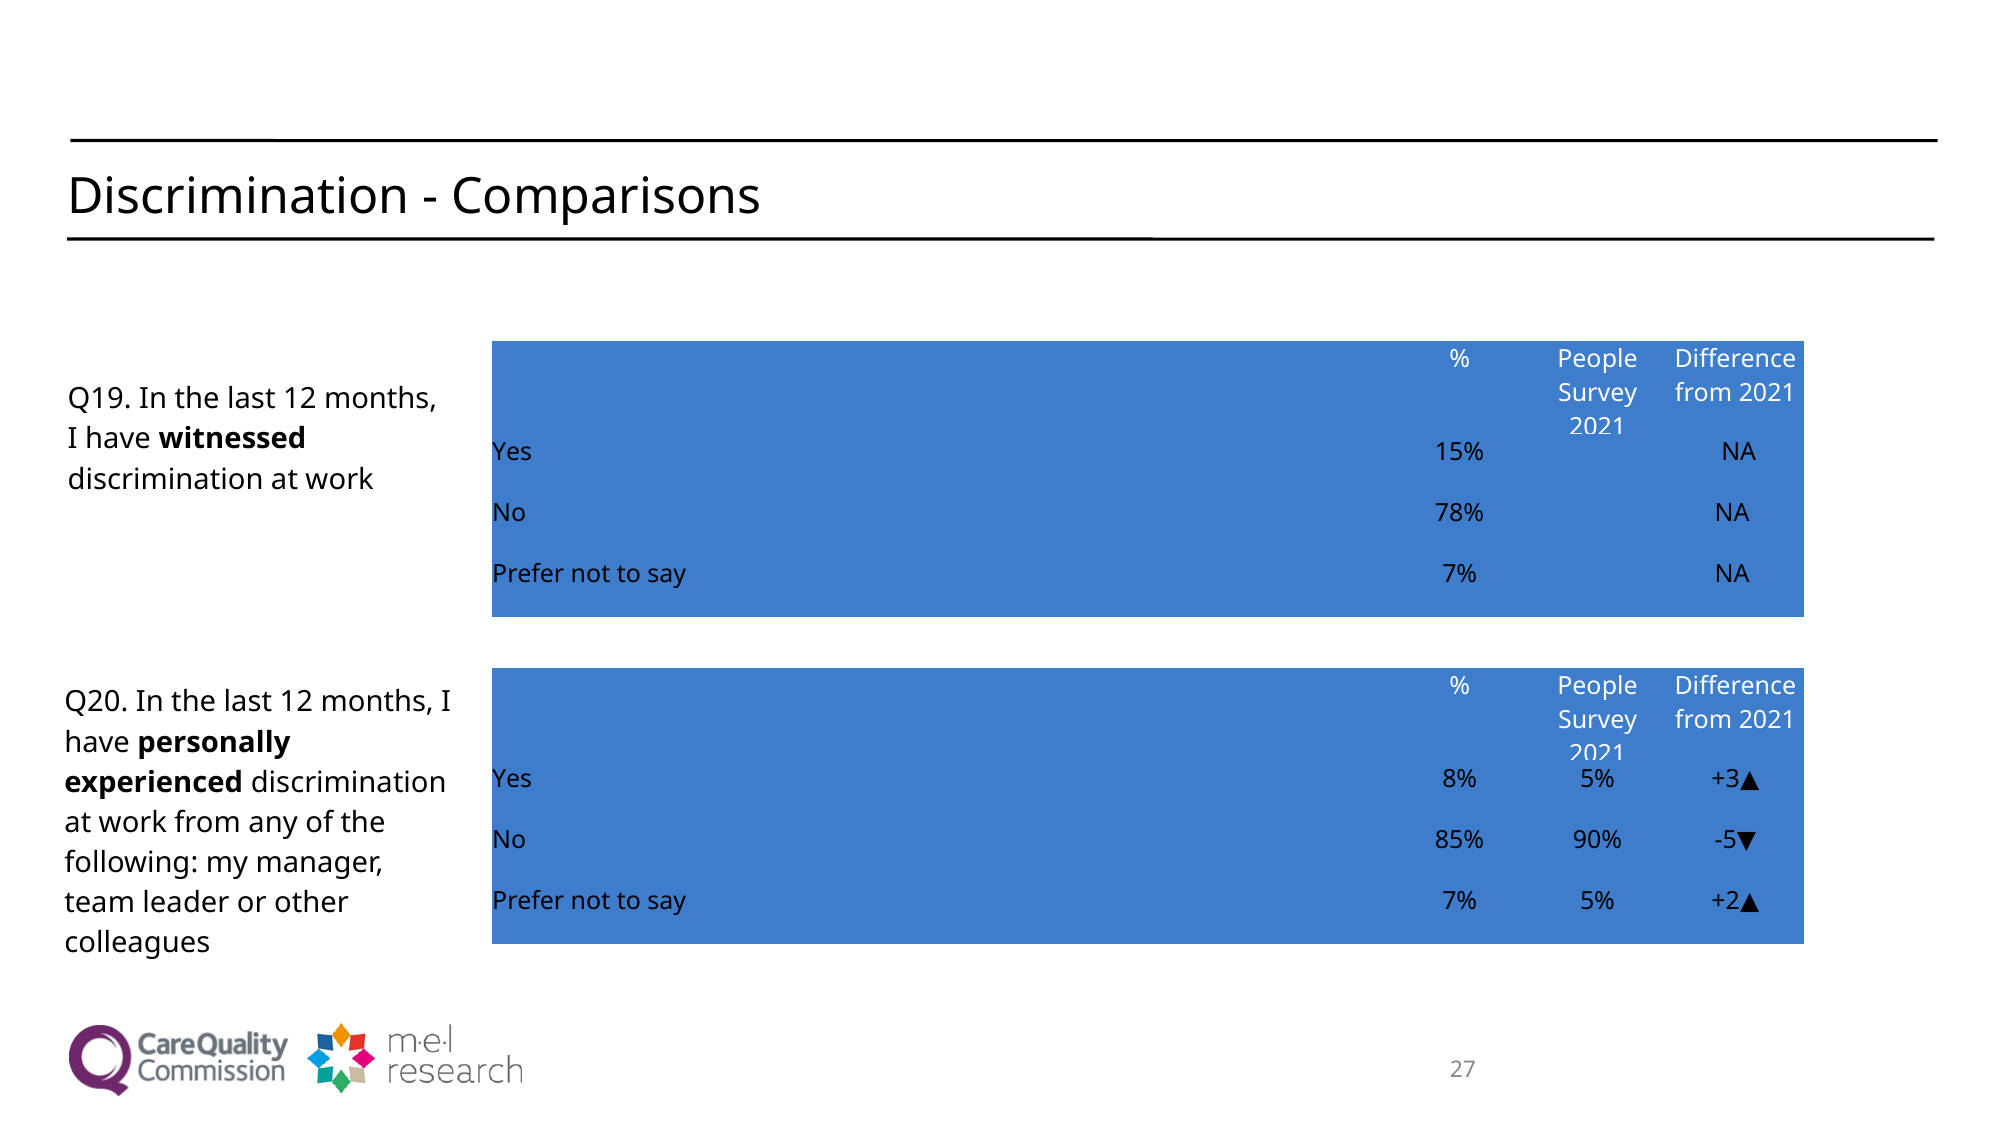

# Discrimination - Comparisons
| | % | People Survey 2021 | Difference from 2021 |
| --- | --- | --- | --- |
| Yes | 15% | | NA |
| No | 78% | | NA |
| Prefer not to say | 7% | | NA |
Q19. In the last 12 months, I have witnessed discrimination at work
| | % | People Survey 2021 | Difference from 2021 |
| --- | --- | --- | --- |
| Yes | 8% | 5% | +3▲ |
| No | 85% | 90% | -5▼ |
| Prefer not to say | 7% | 5% | +2▲ |
Q20. In the last 12 months, I have personally experienced discrimination at work from any of the following: my manager, team leader or other colleagues